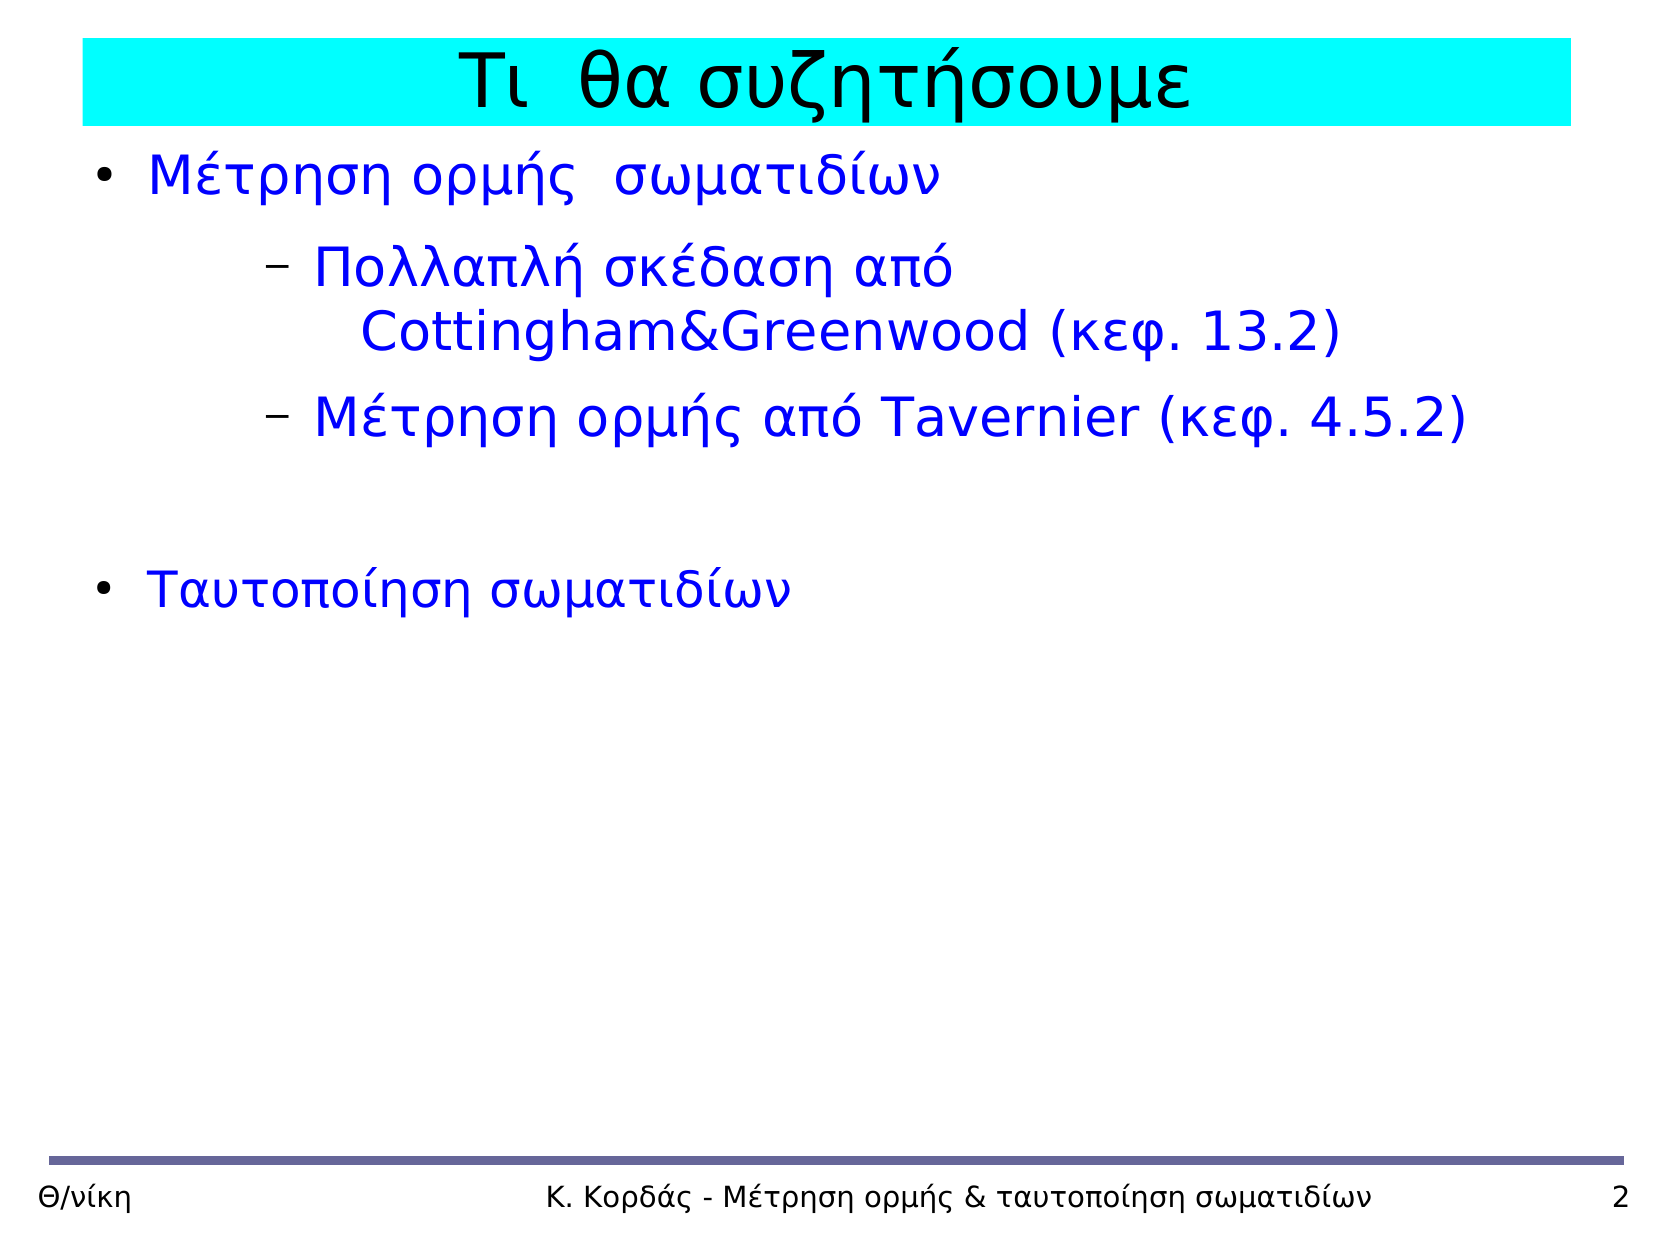

# Τι θα συζητήσουμε
Μέτρηση ορμής σωματιδίων
Πολλαπλή σκέδαση από Cottingham&Greenwood (κεφ. 13.2)
Μέτρηση ορμής από Tavernier (κεφ. 4.5.2)
Ταυτοποίηση σωματιδίων
Θ/νίκη
Κ. Κορδάς - Μέτρηση ορμής & ταυτοποίηση σωματιδίων
2